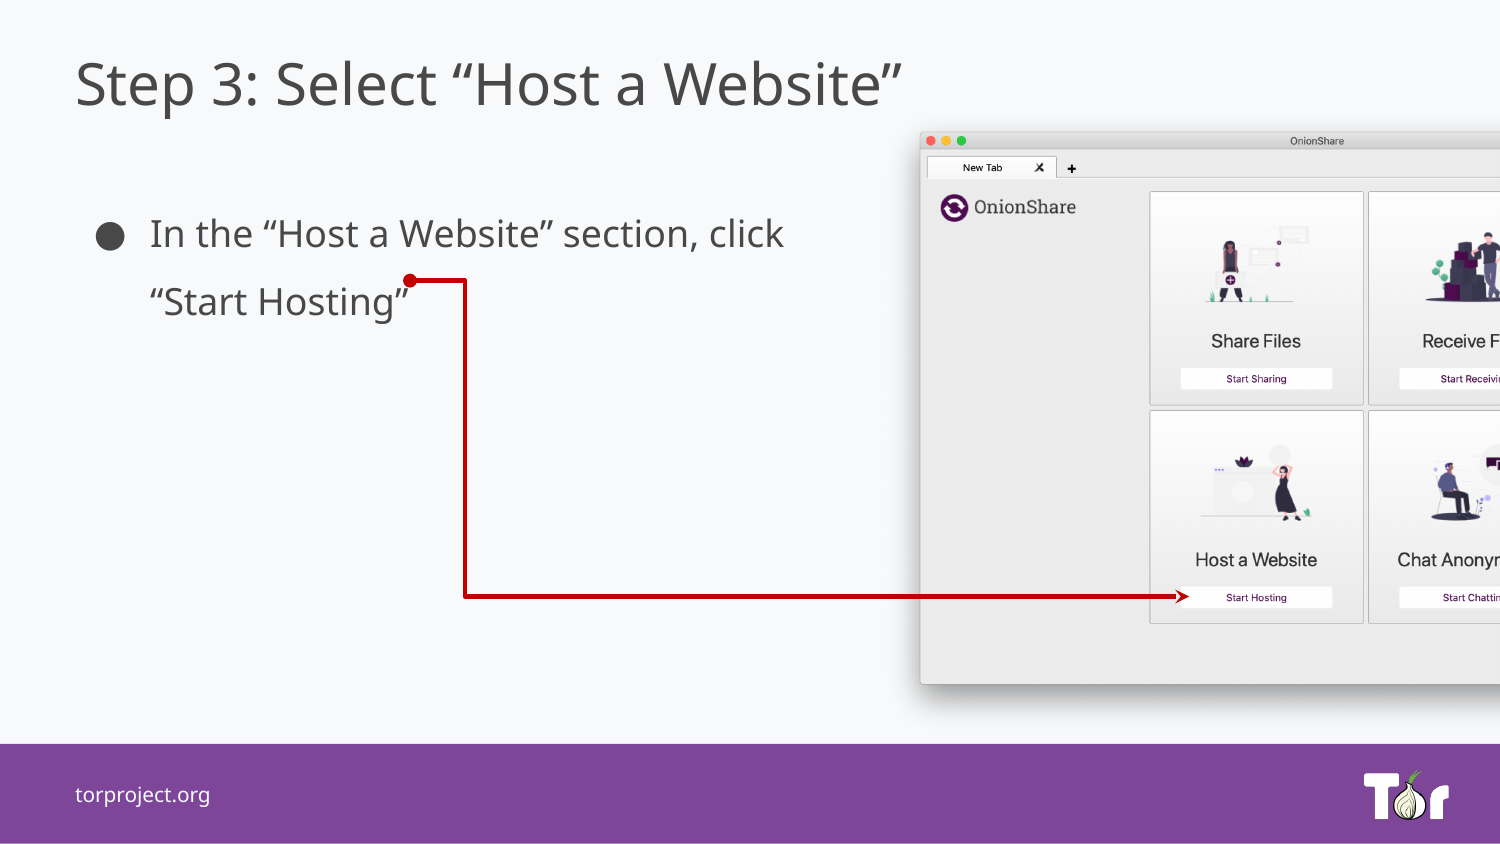

# Step 3: Select “Host a Website”
In the “Host a Website” section, click “Start Hosting”